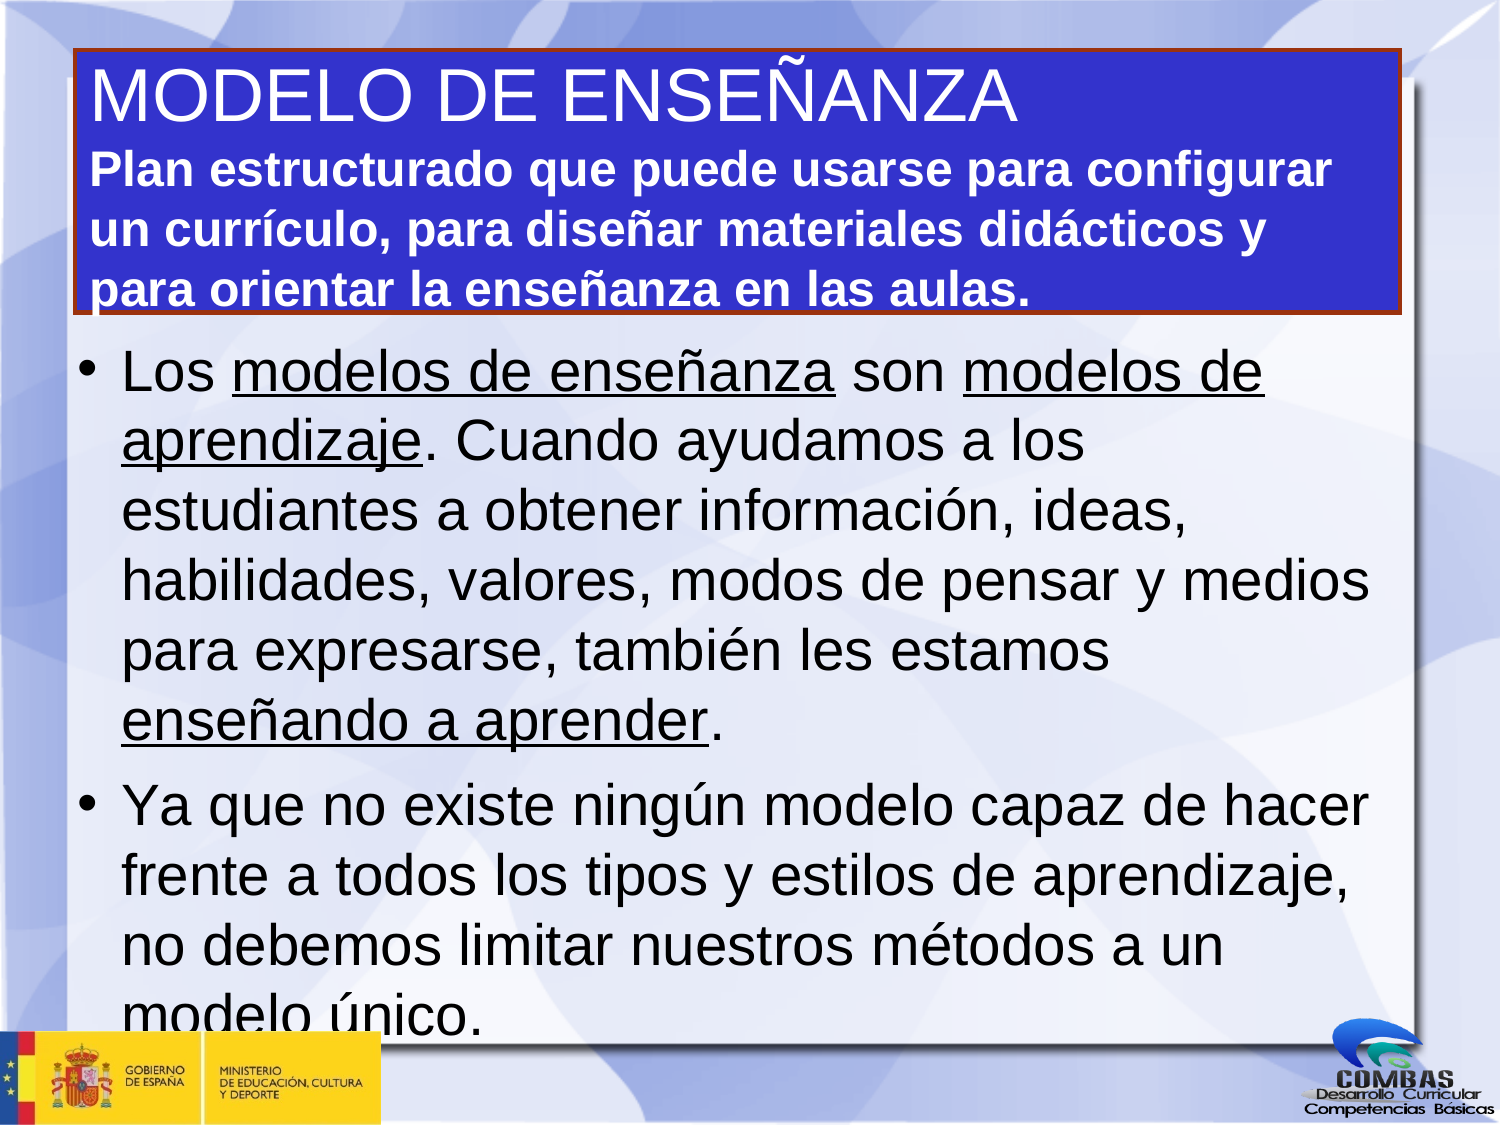

MODELO DE ENSEÑANZA
Plan estructurado que puede usarse para configurar un currículo, para diseñar materiales didácticos y para orientar la enseñanza en las aulas.
Los modelos de enseñanza son modelos de aprendizaje. Cuando ayudamos a los estudiantes a obtener información, ideas, habilidades, valores, modos de pensar y medios para expresarse, también les estamos enseñando a aprender.
Ya que no existe ningún modelo capaz de hacer frente a todos los tipos y estilos de aprendizaje, no debemos limitar nuestros métodos a un modelo único.